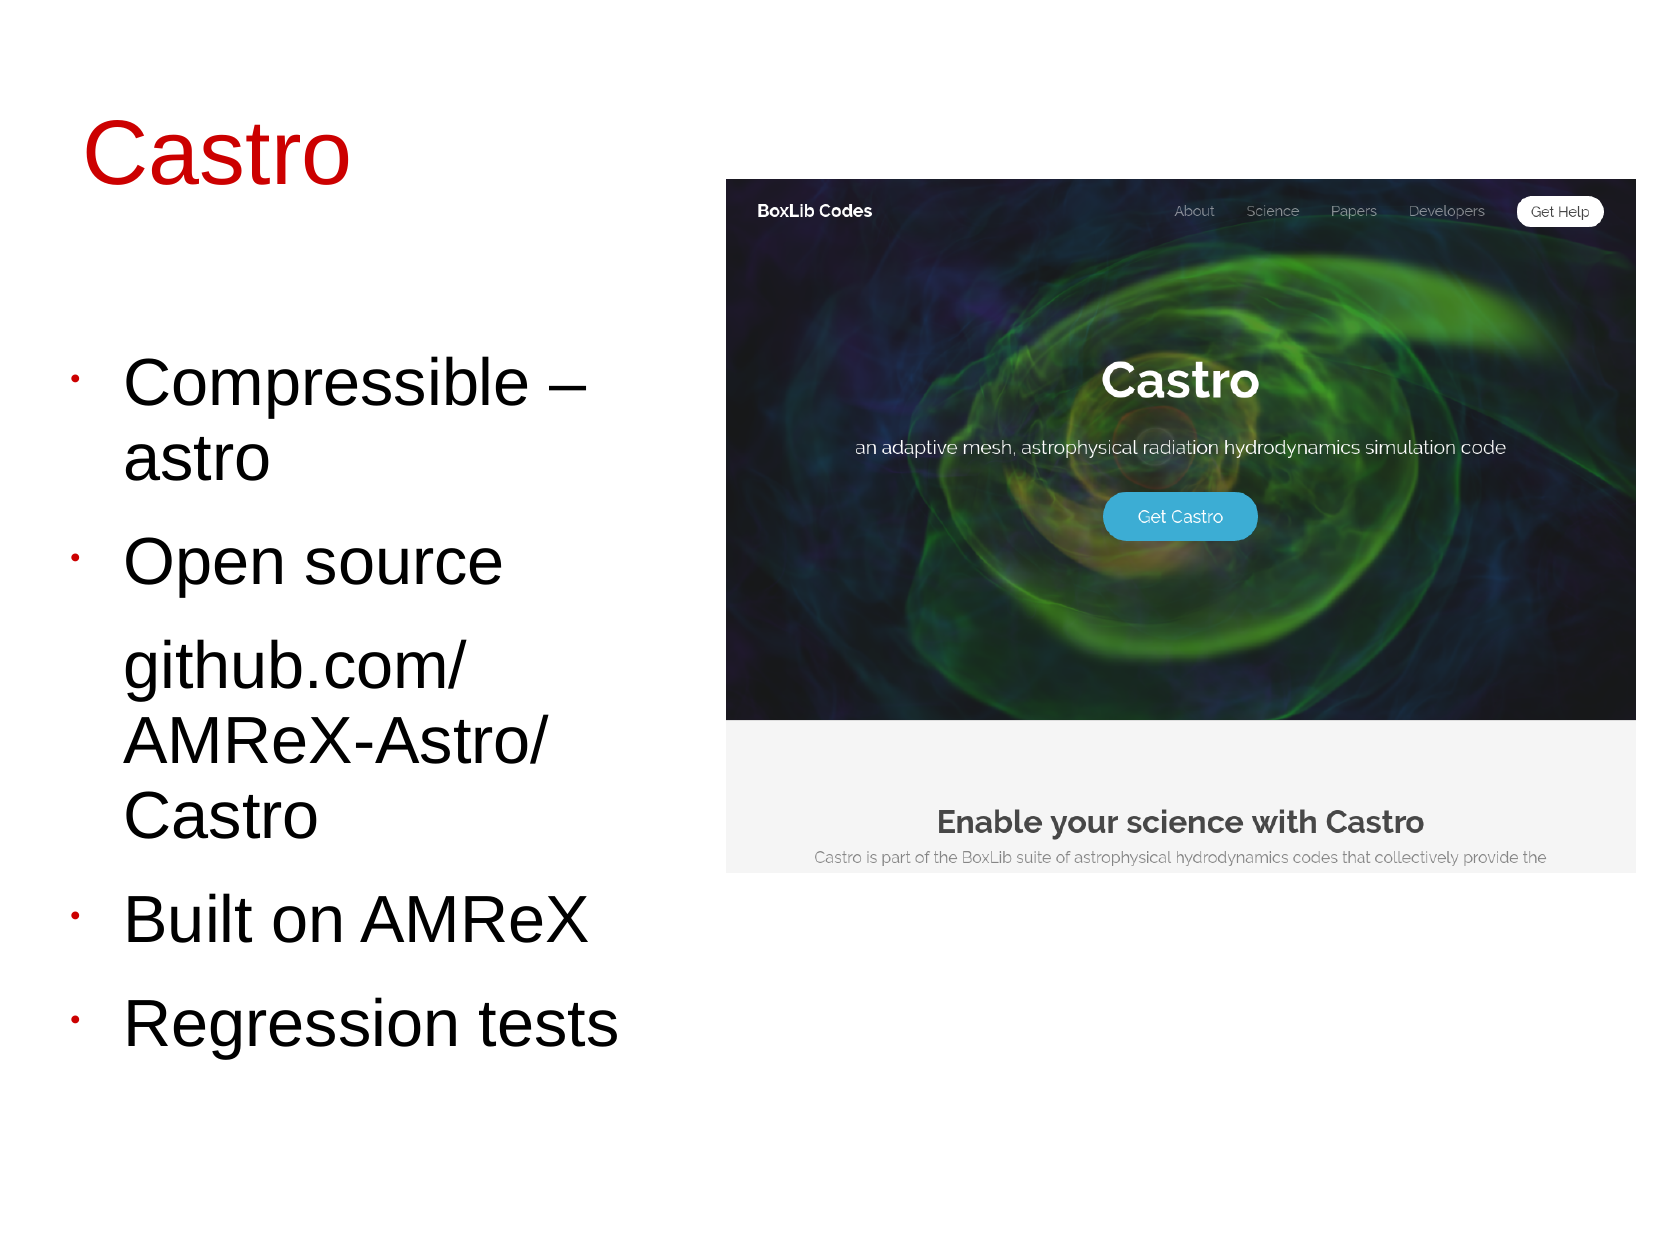

# Castro
Compressible – astro
Open source
github.com/AMReX-Astro/Castro
Built on AMReX
Regression tests